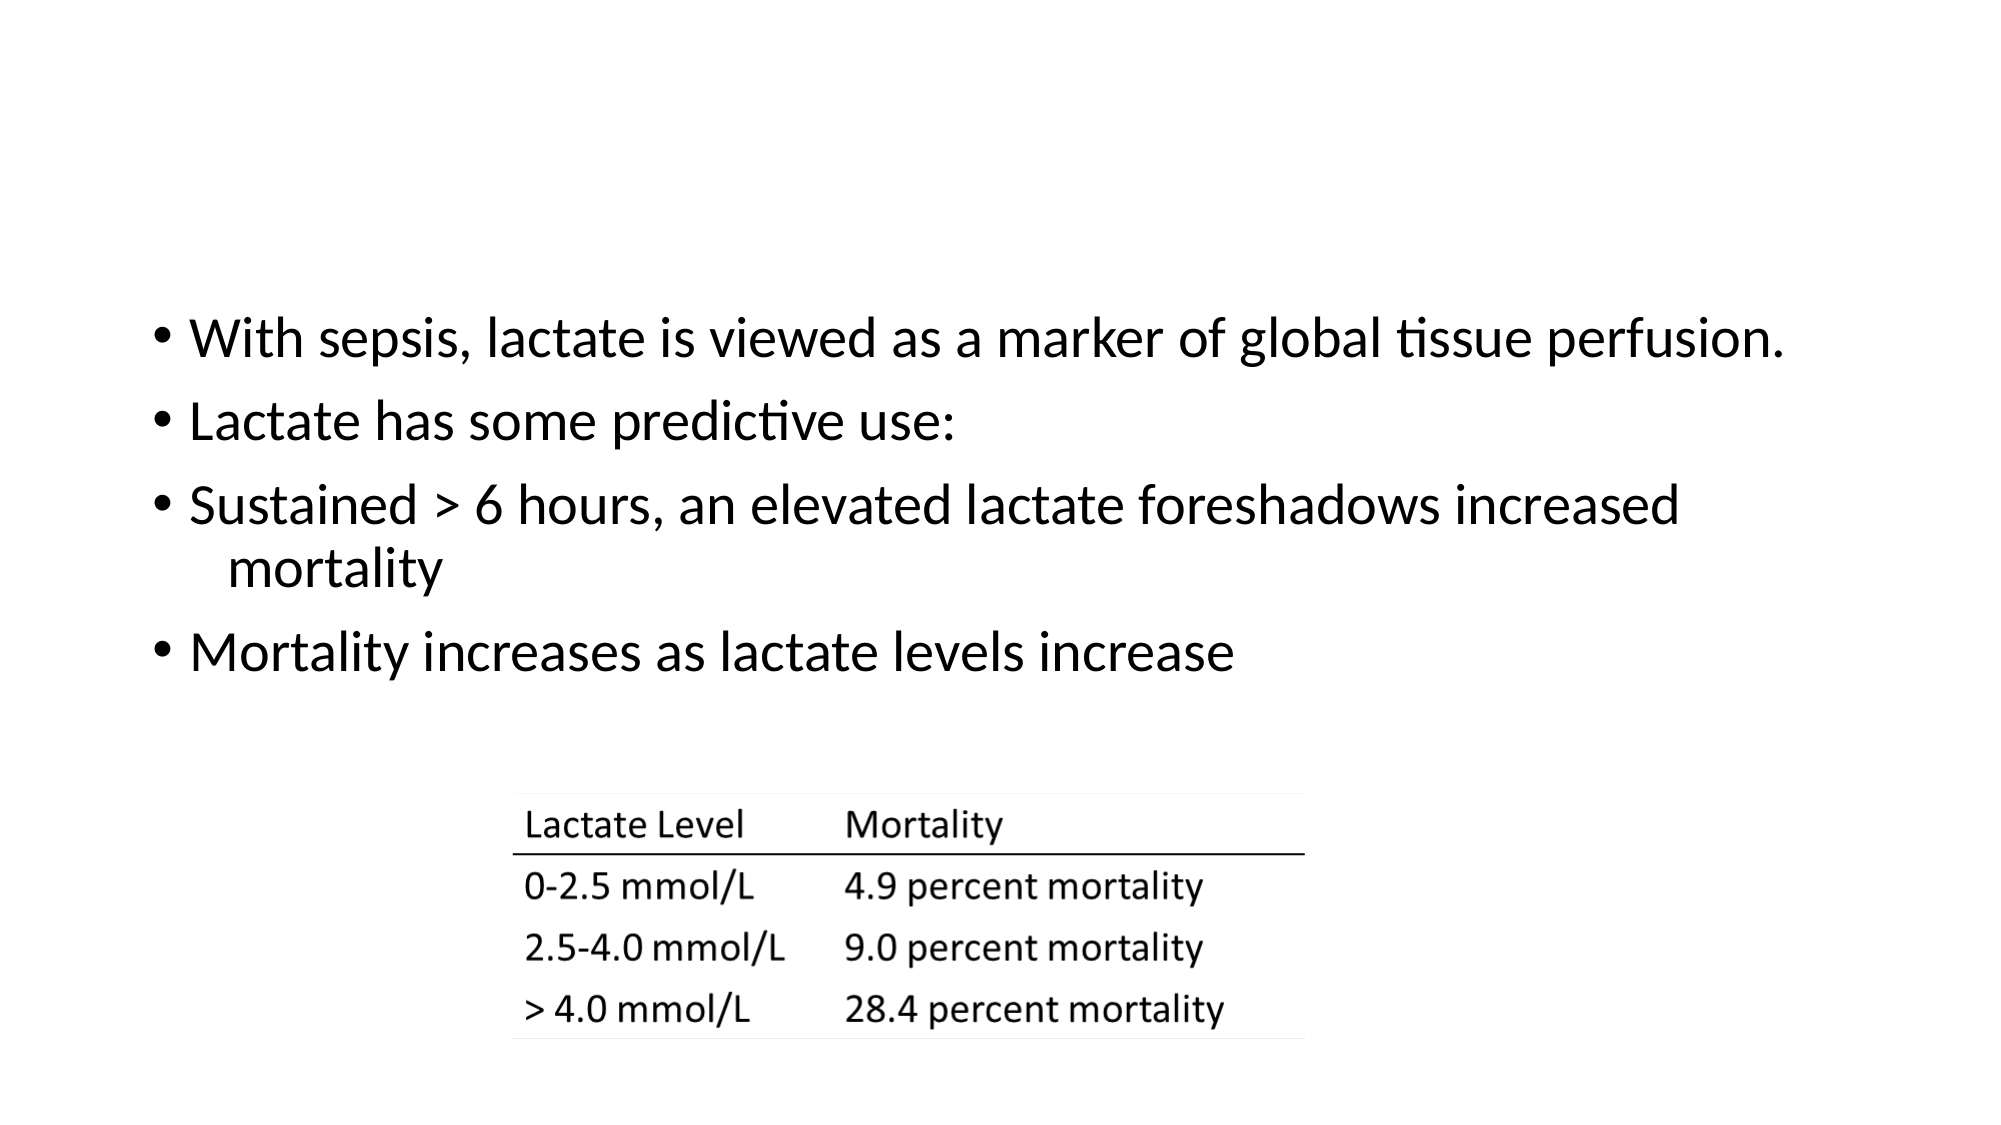

#
With sepsis, lactate is viewed as a marker of global tissue perfusion.
Lactate has some predictive use:
Sustained > 6 hours, an elevated lactate foreshadows increased mortality
Mortality increases as lactate levels increase